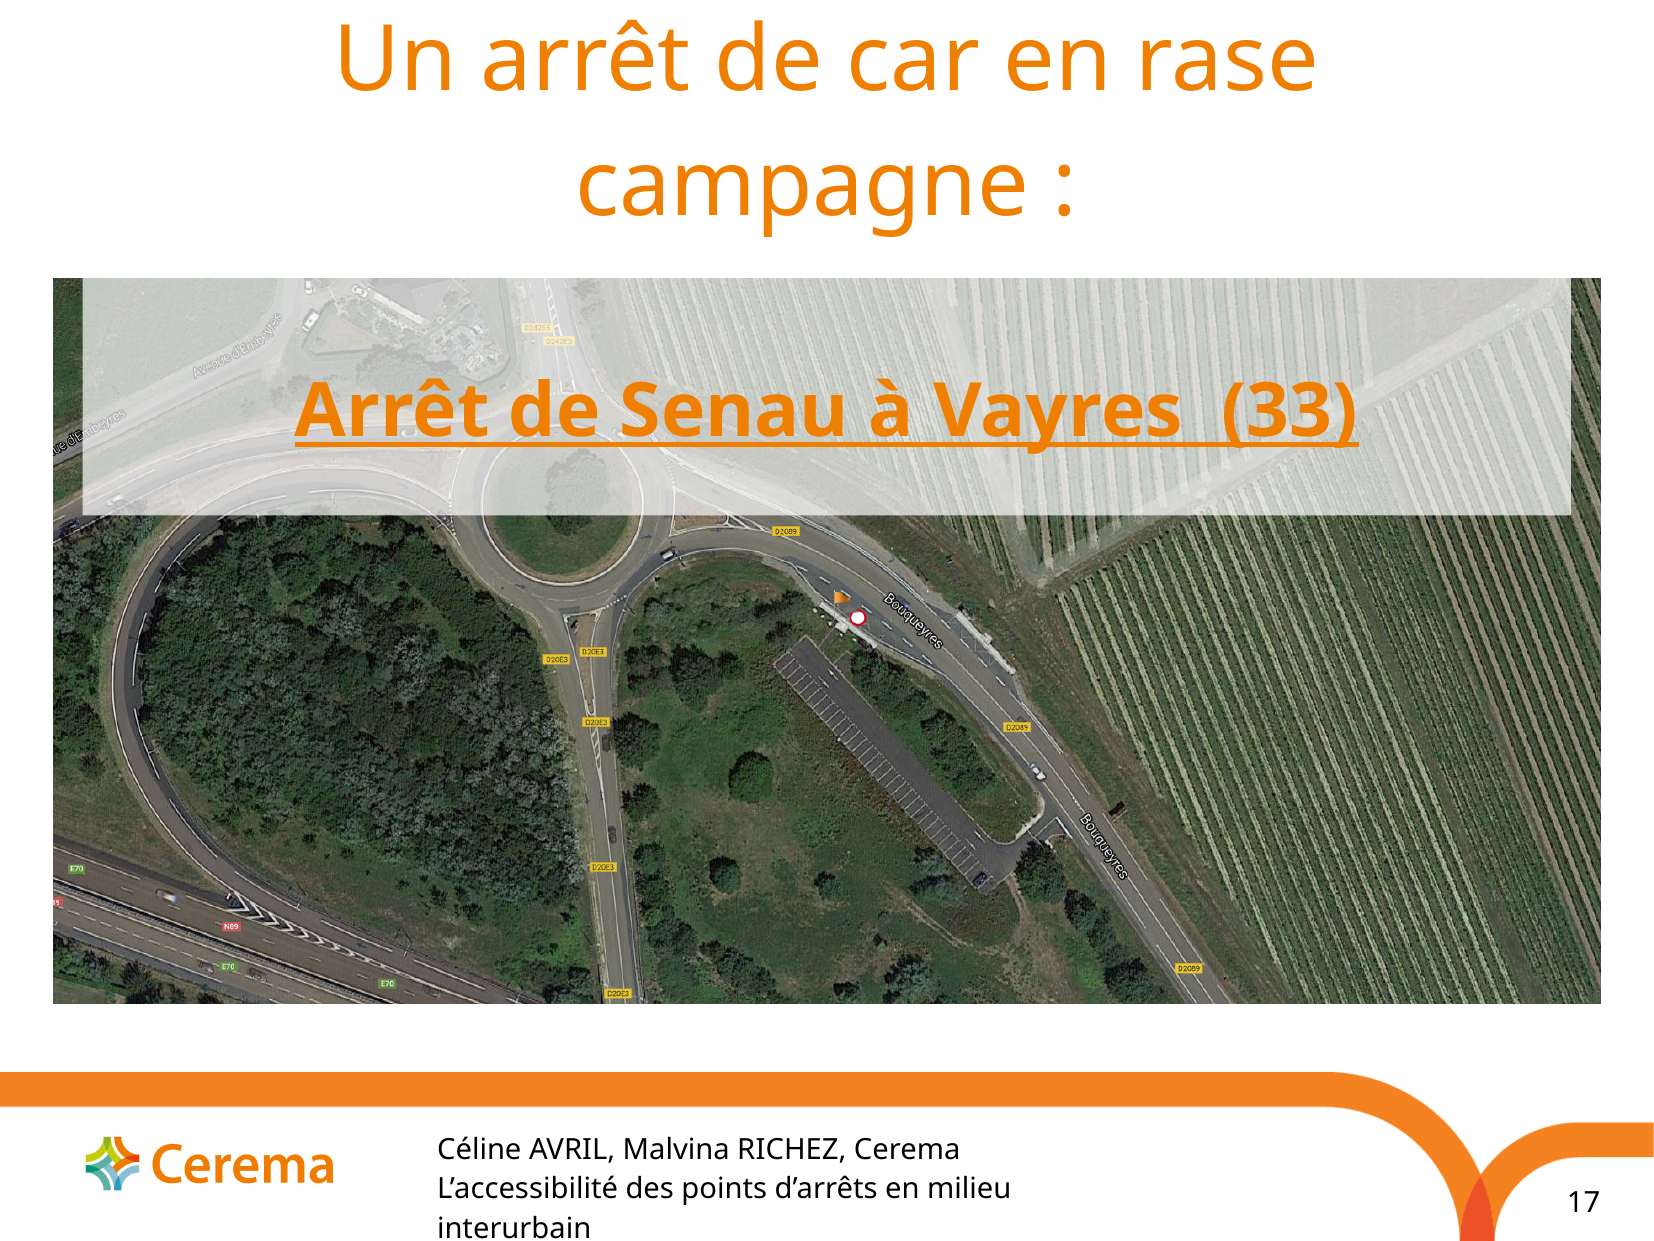

# Un arrêt de car en rase campagne : Arrêt de Senau à Vayres (33)
17